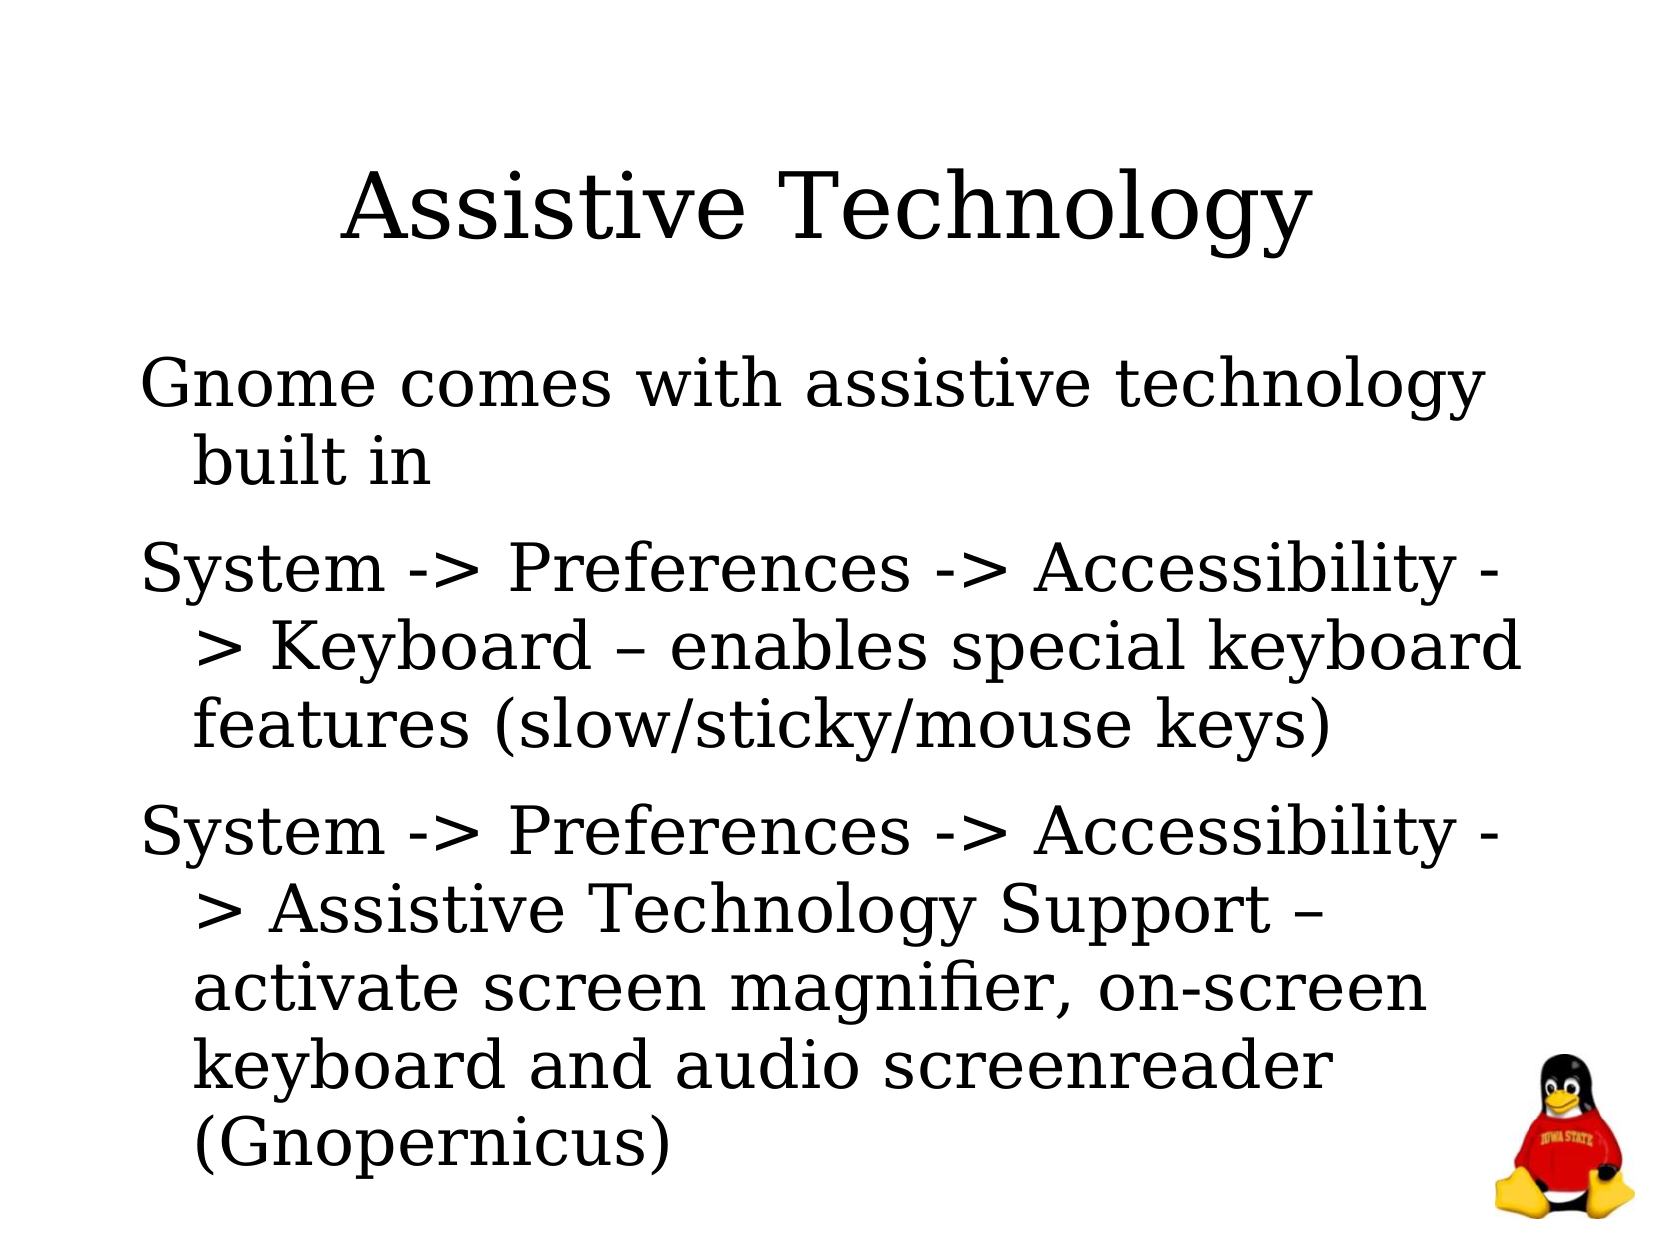

# Assistive Technology
Gnome comes with assistive technology built in
System -> Preferences -> Accessibility -> Keyboard – enables special keyboard features (slow/sticky/mouse keys)
System -> Preferences -> Accessibility -> Assistive Technology Support – activate screen magnifier, on-screen keyboard and audio screenreader (Gnopernicus)